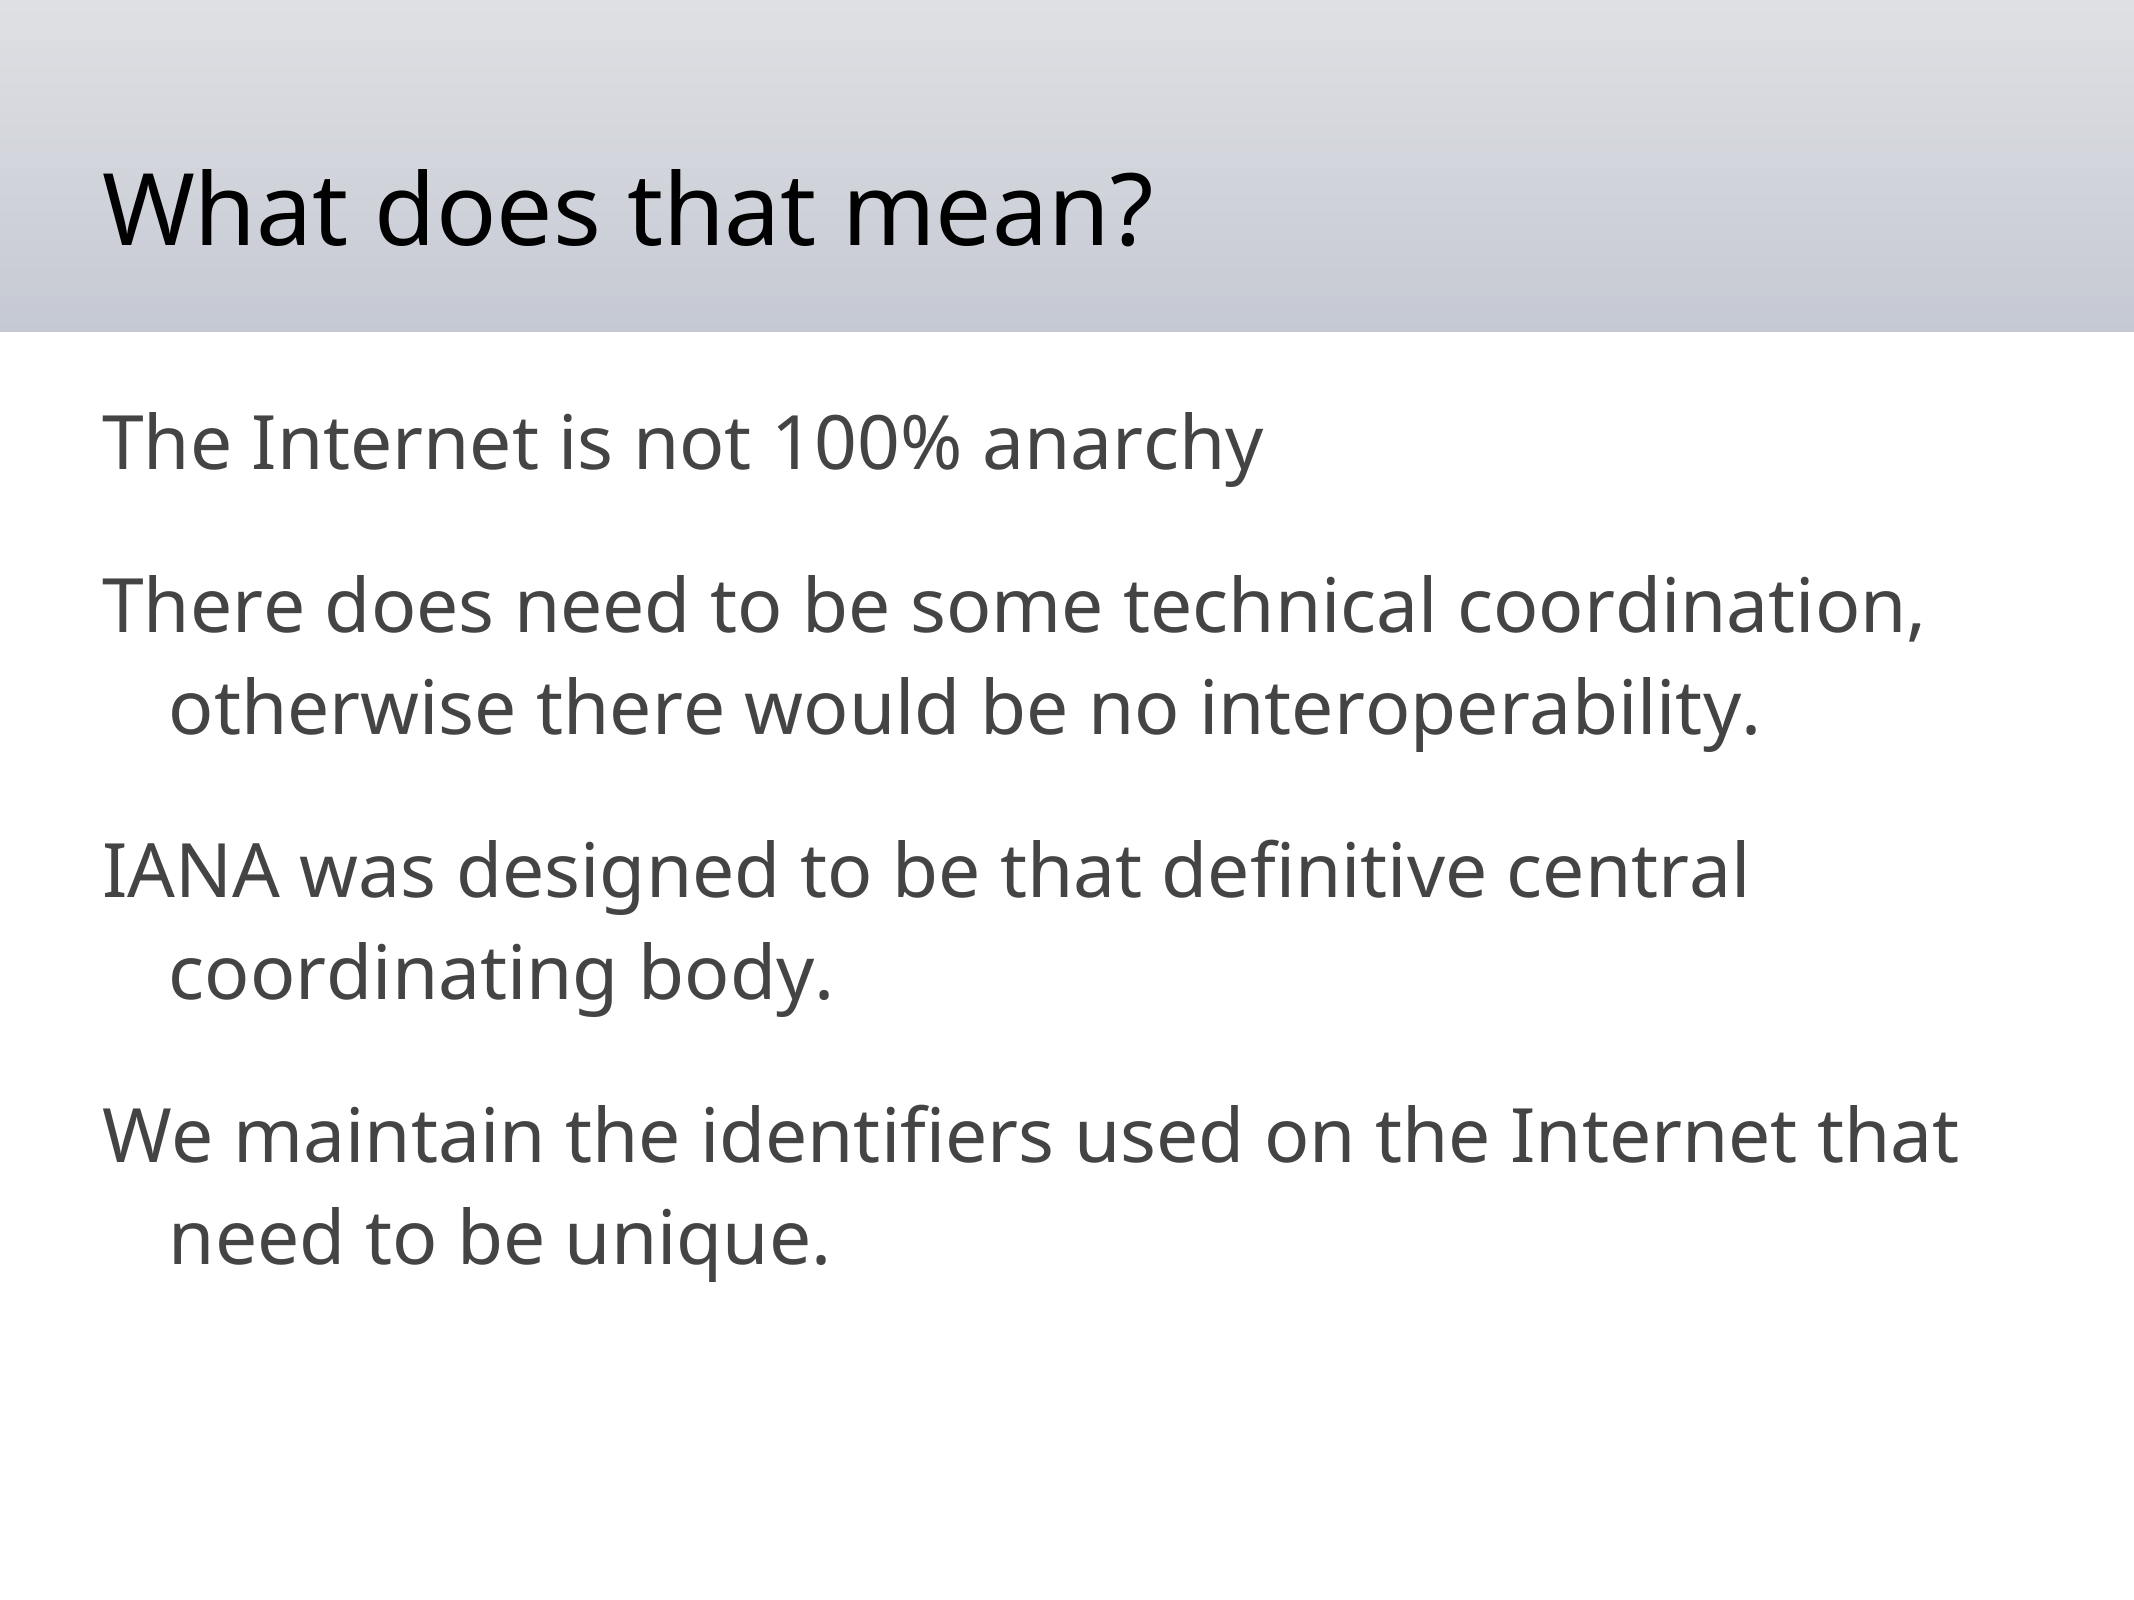

# What does that mean?
The Internet is not 100% anarchy
There does need to be some technical coordination, otherwise there would be no interoperability.
IANA was designed to be that definitive central coordinating body.
We maintain the identifiers used on the Internet that need to be unique.